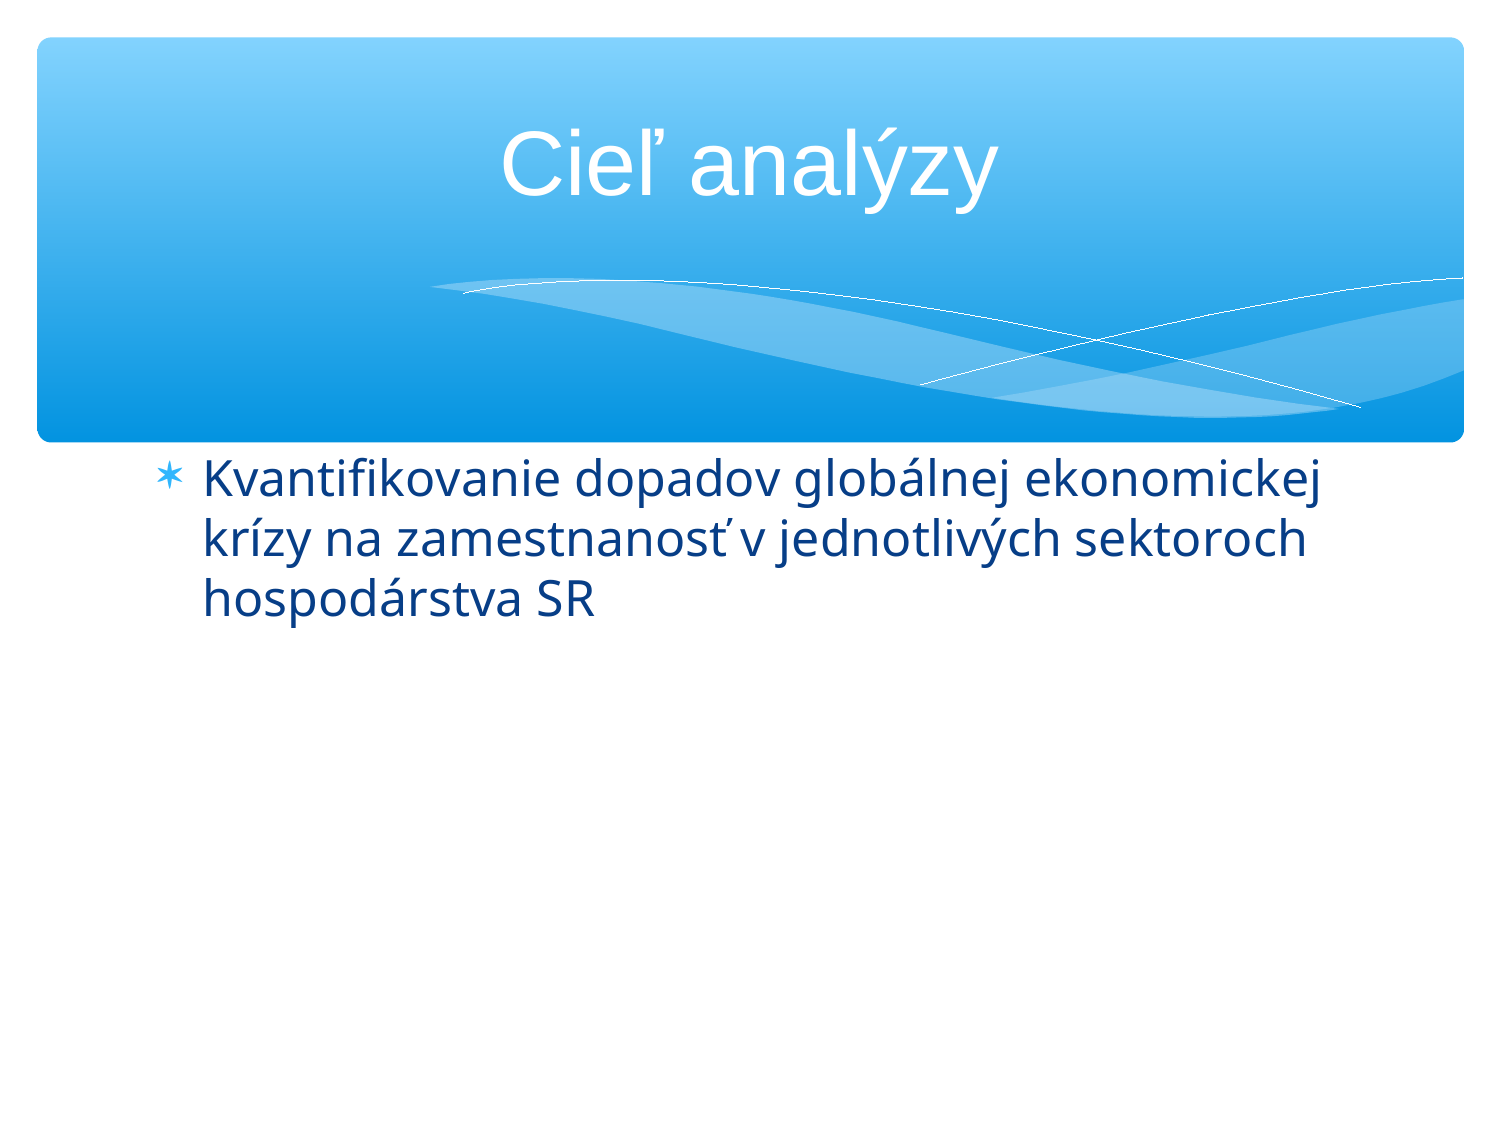

# Cieľ analýzy
Kvantifikovanie dopadov globálnej ekonomickej krízy na zamestnanosť v jednotlivých sektoroch hospodárstva SR